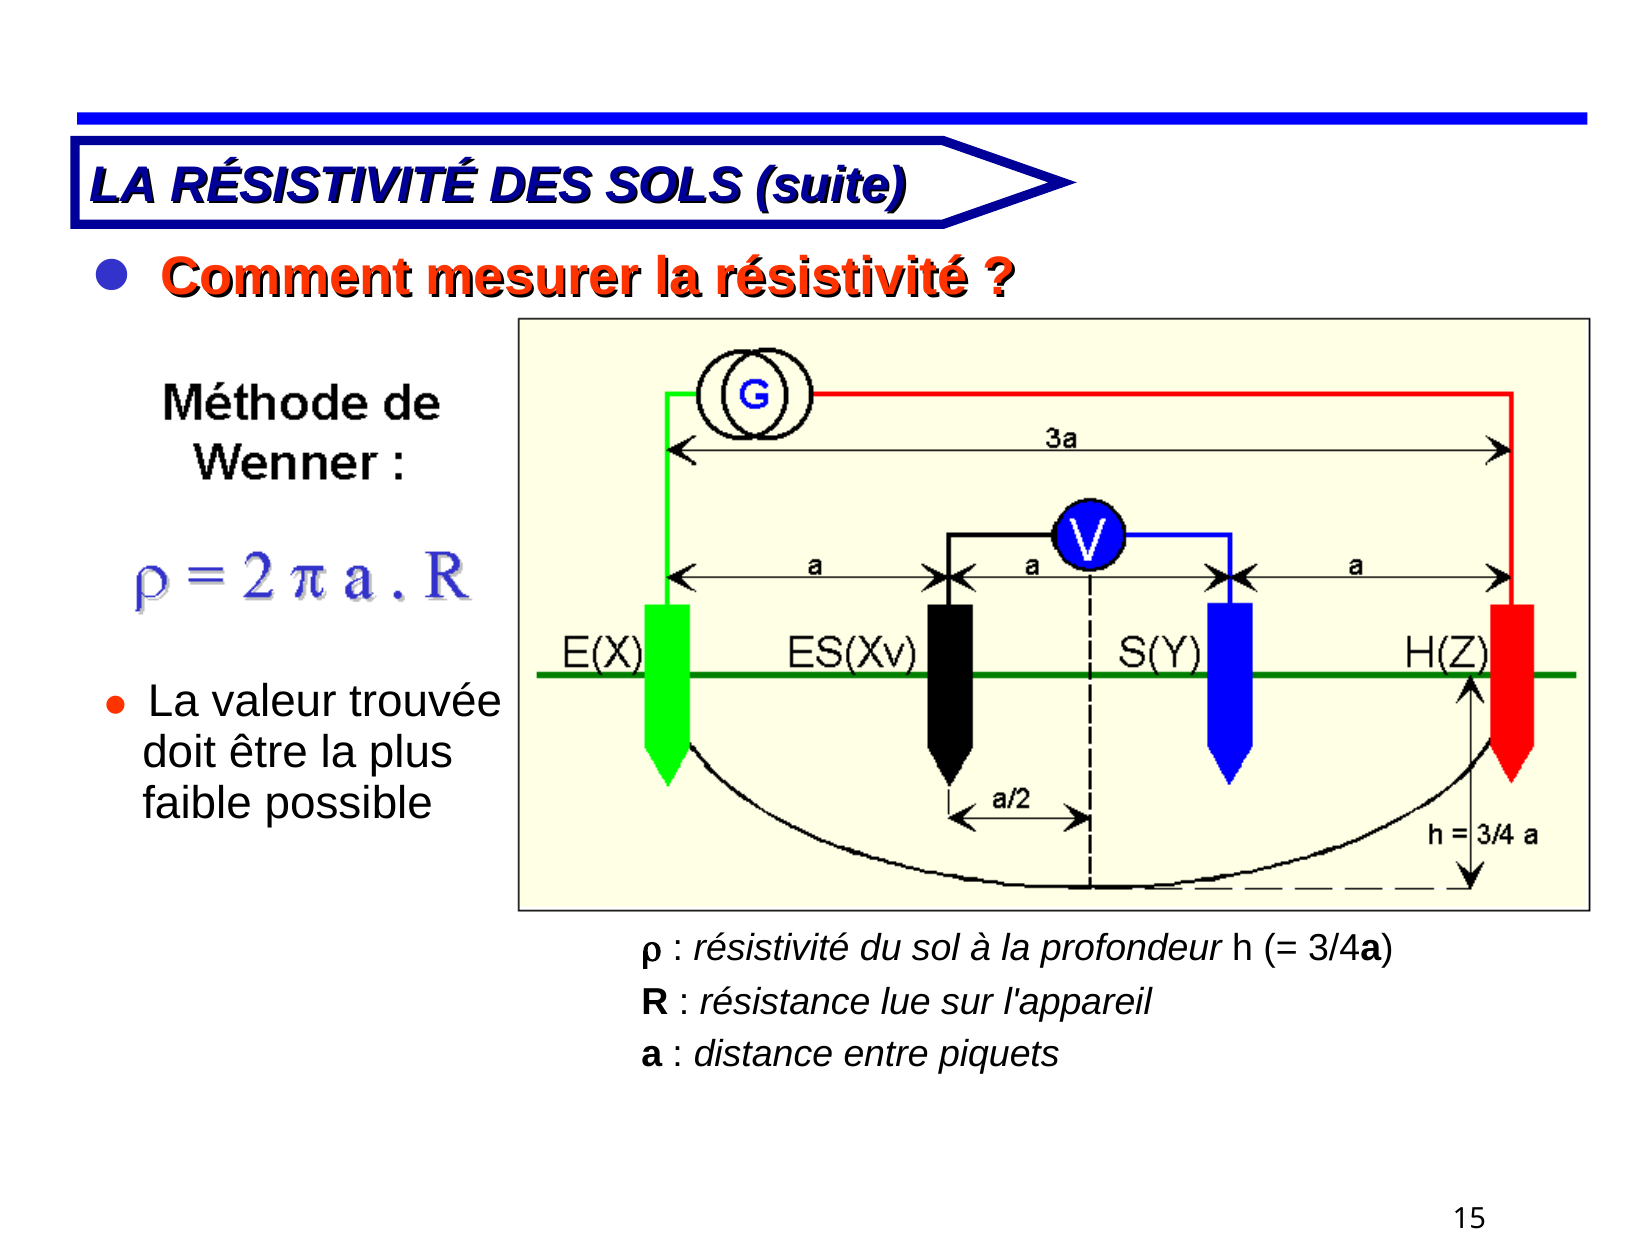

LA RÉSISTIVITÉ DES SOLS (suite)‏
 Comment mesurer la résistivité ?
 La valeur trouvée
 doit être la plus
 faible possible
 : résistivité du sol à la profondeur h (= 3/4a)‏
R : résistance lue sur l'appareil
a : distance entre piquets